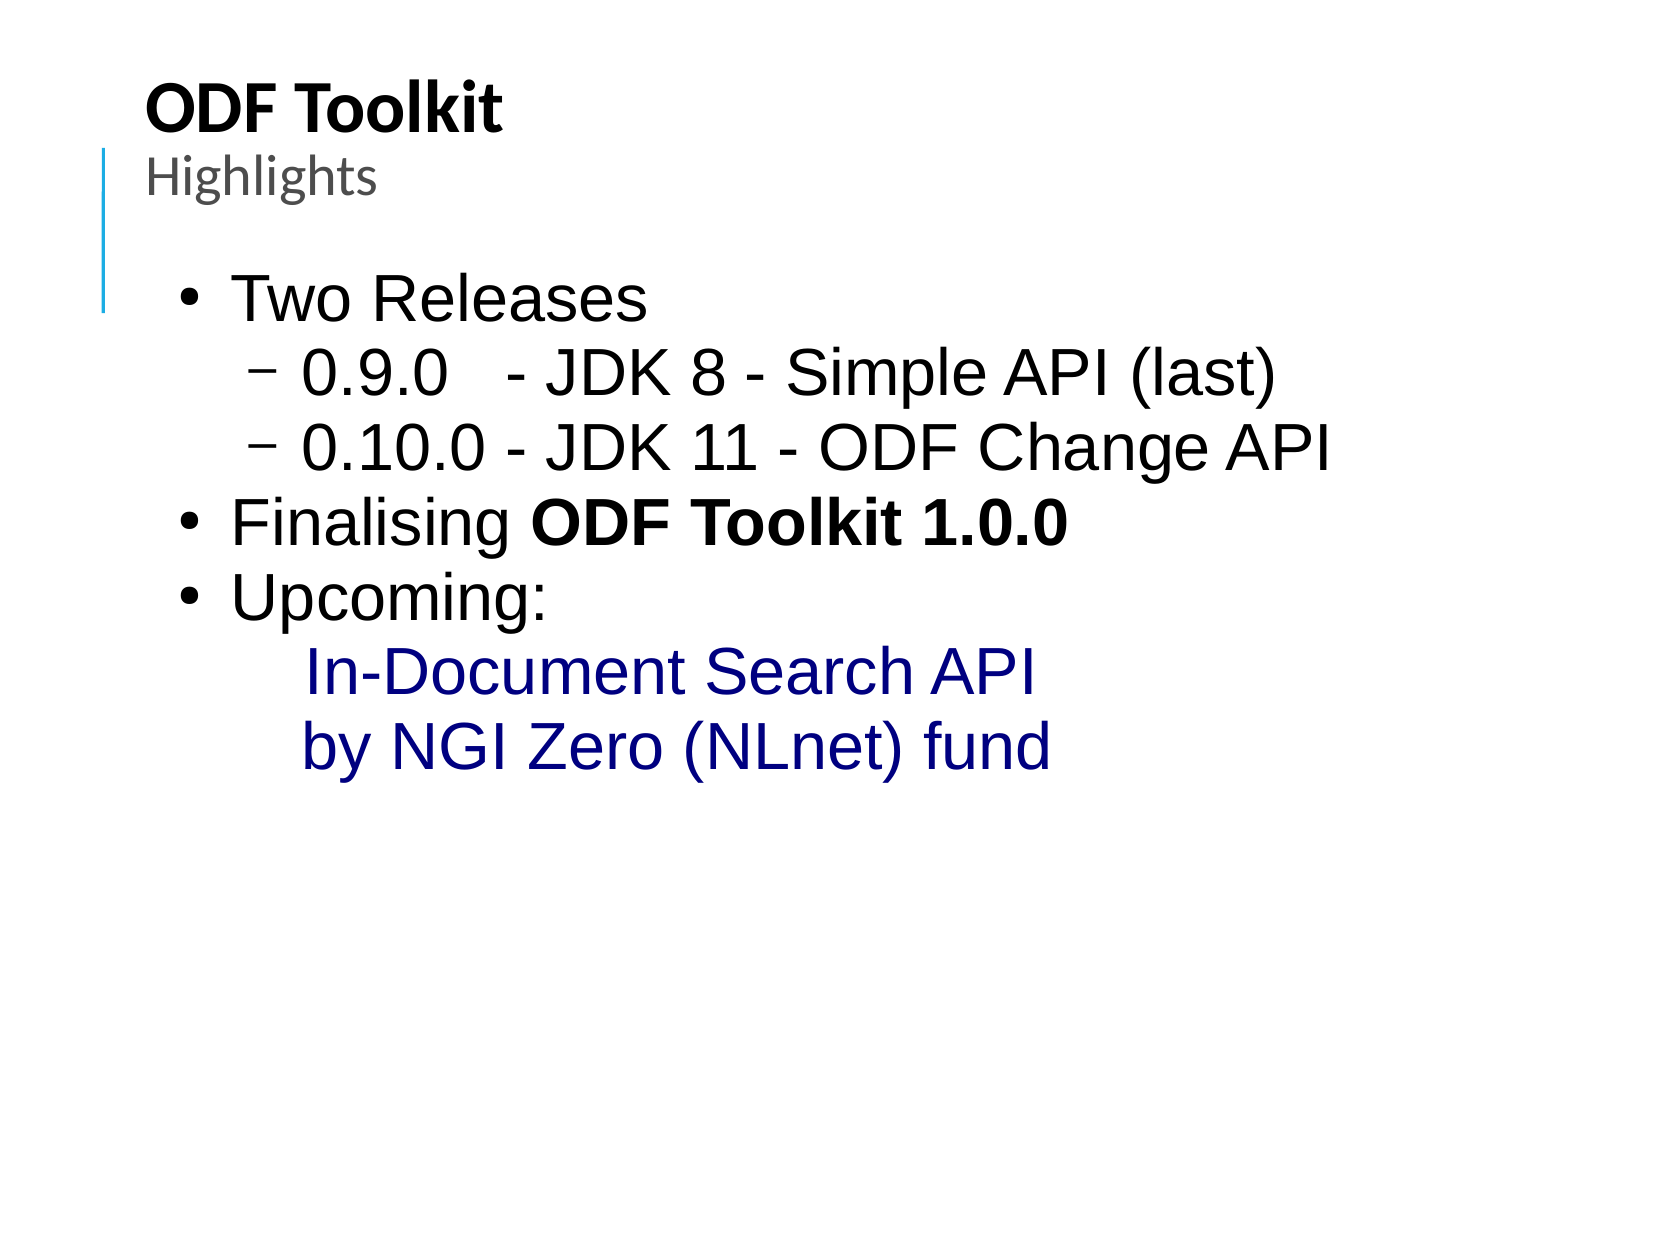

# ODF Toolkit Highlights
Two Releases
0.9.0 - JDK 8	- Simple API (last)
0.10.0 - JDK 11 - ODF Change API
Finalising ODF Toolkit 1.0.0
Upcoming:
	In-Document Search API
by NGI Zero (NLnet) fund